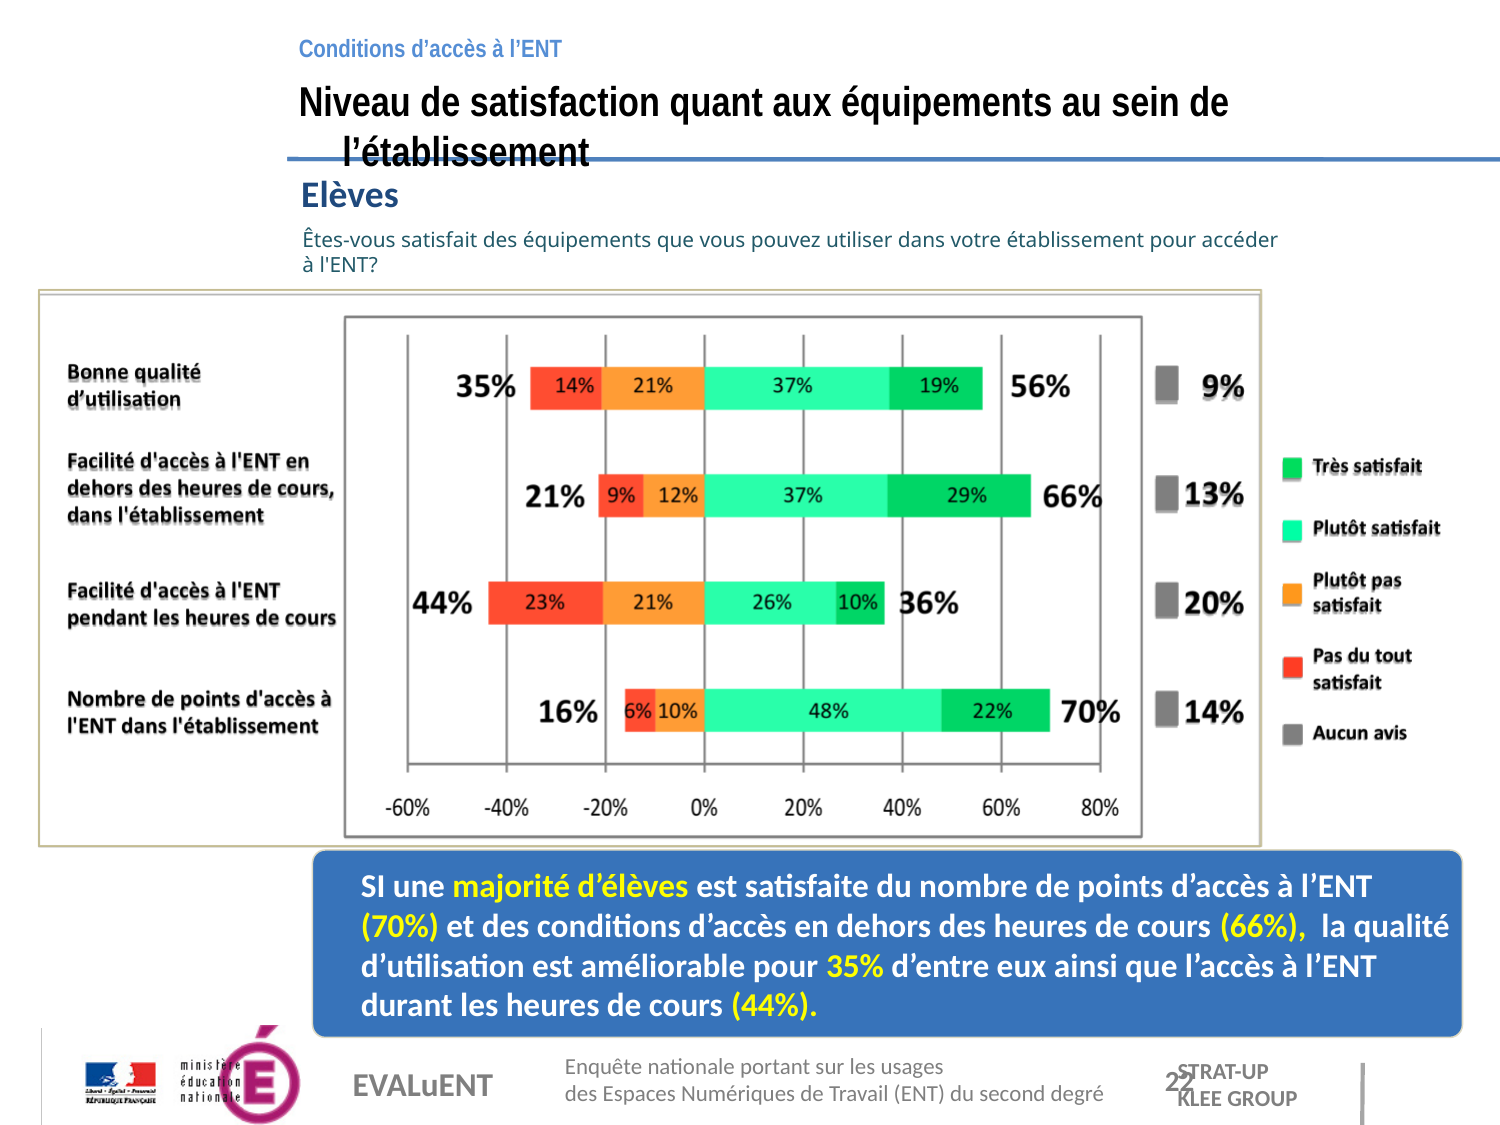

Conditions d’accès à l’ENT
Niveau de satisfaction quant aux équipements au sein de l’établissement
Elèves
Êtes-vous satisfait des équipements que vous pouvez utiliser dans votre établissement pour accéder
à l'ENT?
SI une majorité d’élèves est satisfaite du nombre de points d’accès à l’ENT (70%) et des conditions d’accès en dehors des heures de cours (66%), la qualité d’utilisation est améliorable pour 35% d’entre eux ainsi que l’accès à l’ENT durant les heures de cours (44%).